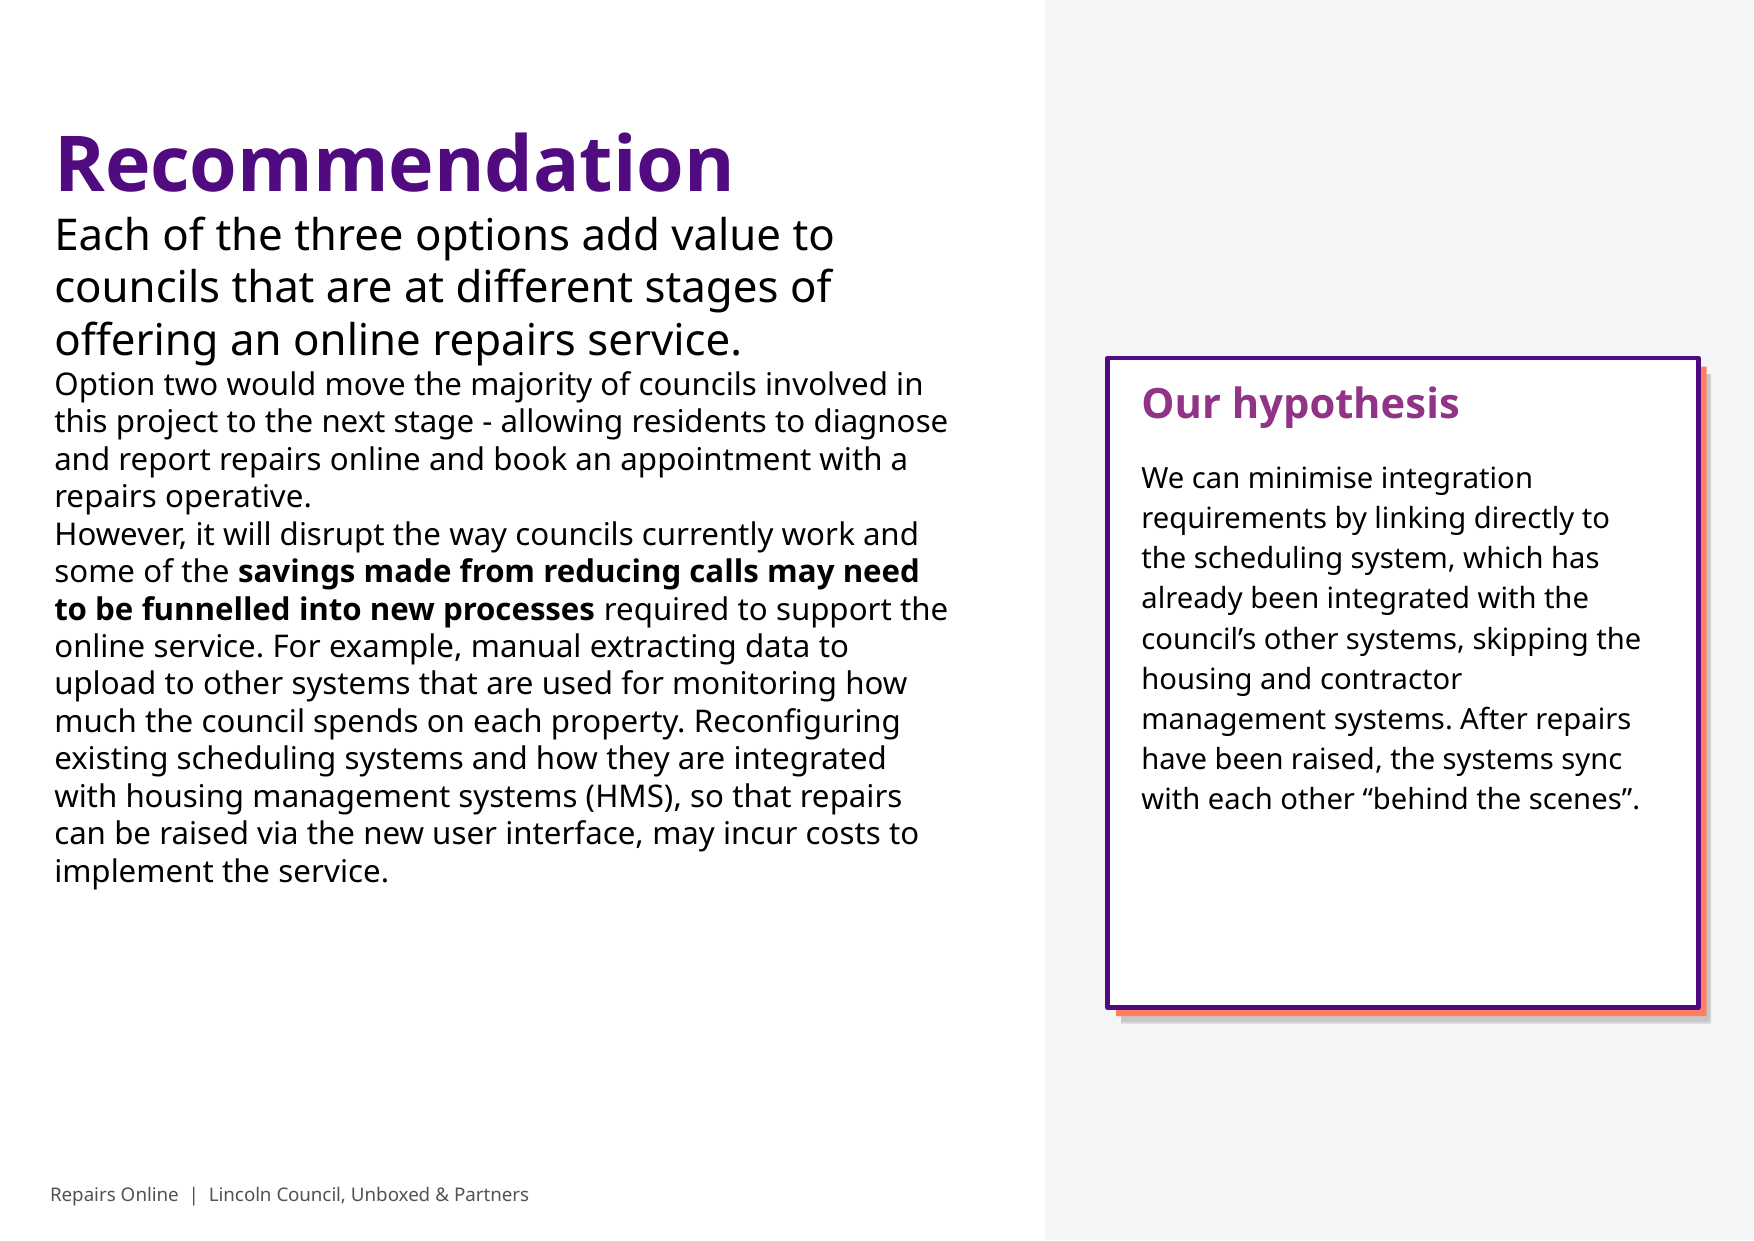

# Recommendation Each of the three options add value to councils that are at different stages of offering an online repairs service. Option two would move the majority of councils involved in this project to the next stage - allowing residents to diagnose and report repairs online and book an appointment with a repairs operative. However, it will disrupt the way councils currently work and some of the savings made from reducing calls may need to be funnelled into new processes required to support the online service. For example, manual extracting data to upload to other systems that are used for monitoring how much the council spends on each property. Reconfiguring existing scheduling systems and how they are integrated with housing management systems (HMS), so that repairs can be raised via the new user interface, may incur costs to implement the service.
Our hypothesis
We can minimise integration requirements by linking directly to the scheduling system, which has already been integrated with the council’s other systems, skipping the housing and contractor management systems. After repairs have been raised, the systems sync with each other “behind the scenes”.